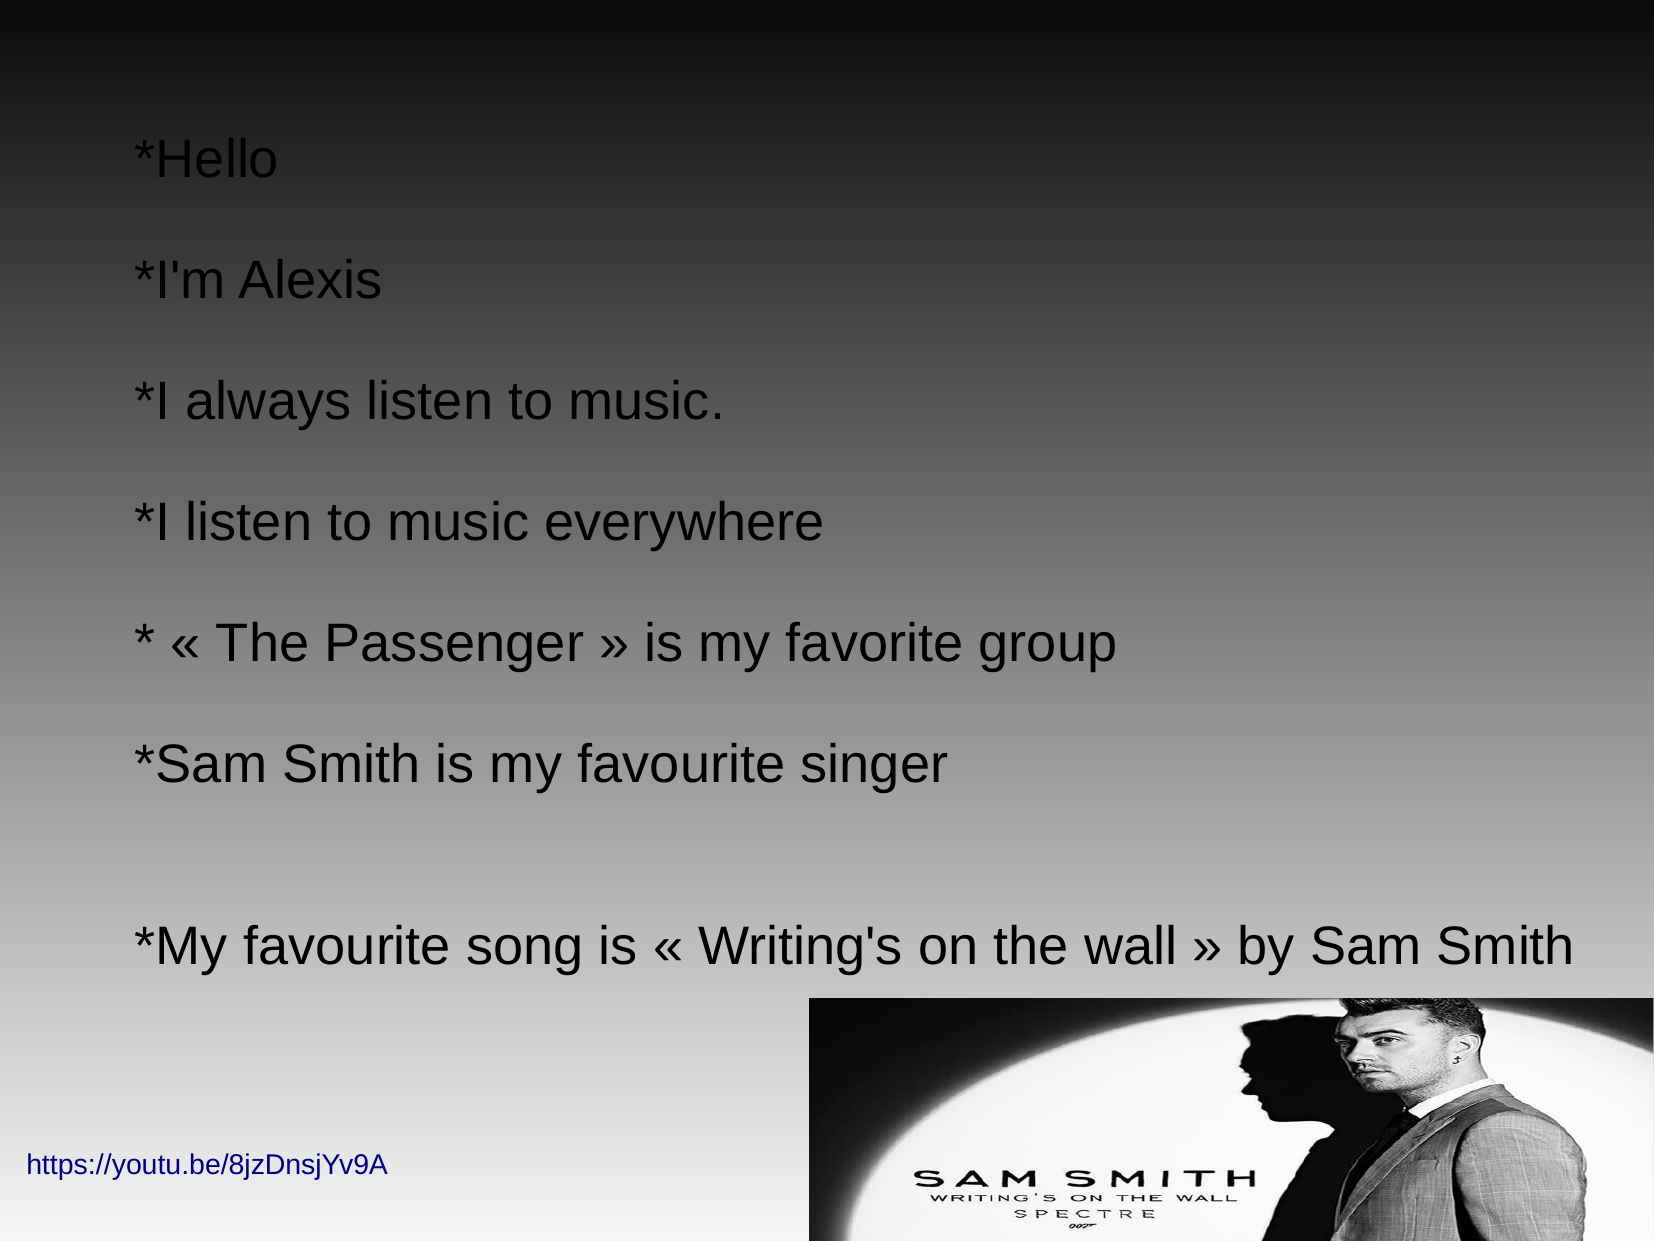

*Hello
 *I'm Alexis
 *I always listen to music.
 *I listen to music everywhere
 * « The Passenger » is my favorite group
 *Sam Smith is my favourite singer
 *My favourite song is « Writing's on the wall » by Sam Smith
https://youtu.be/8jzDnsjYv9A